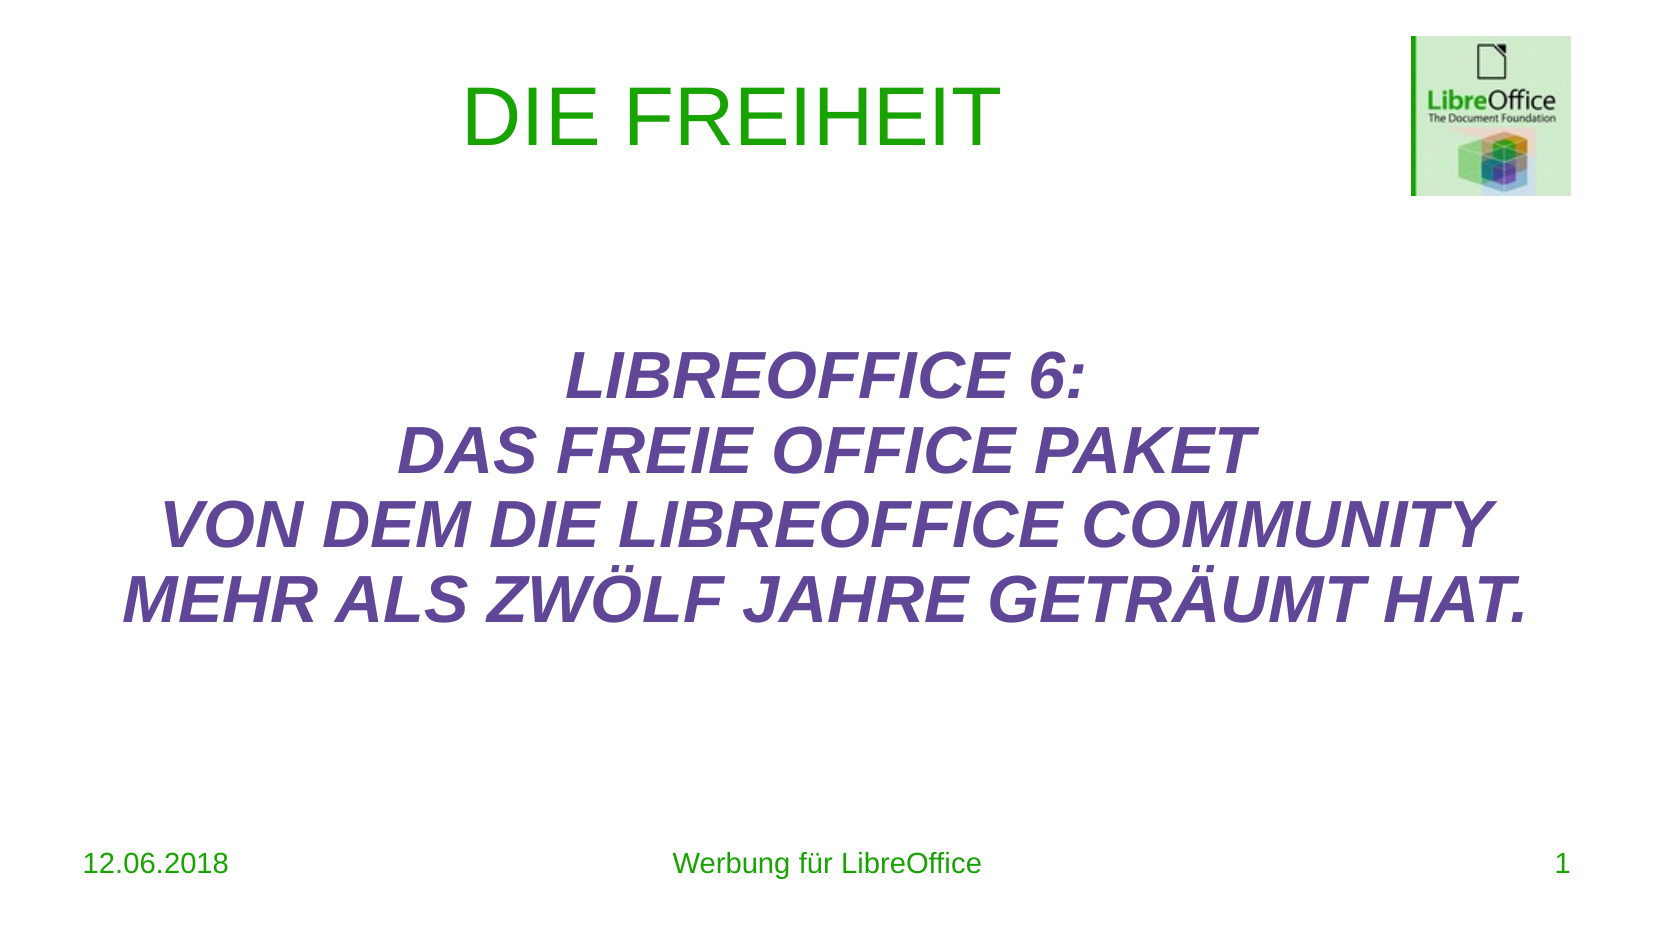

# DIE FREIHEIT
LIBREOFFICE 6:
DAS FREIE OFFICE PAKET
VON DEM DIE LIBREOFFICE COMMUNITY
MEHR ALS ZWÖLF JAHRE GETRÄUMT HAT.
12.06.2018
Werbung für LibreOffice
1